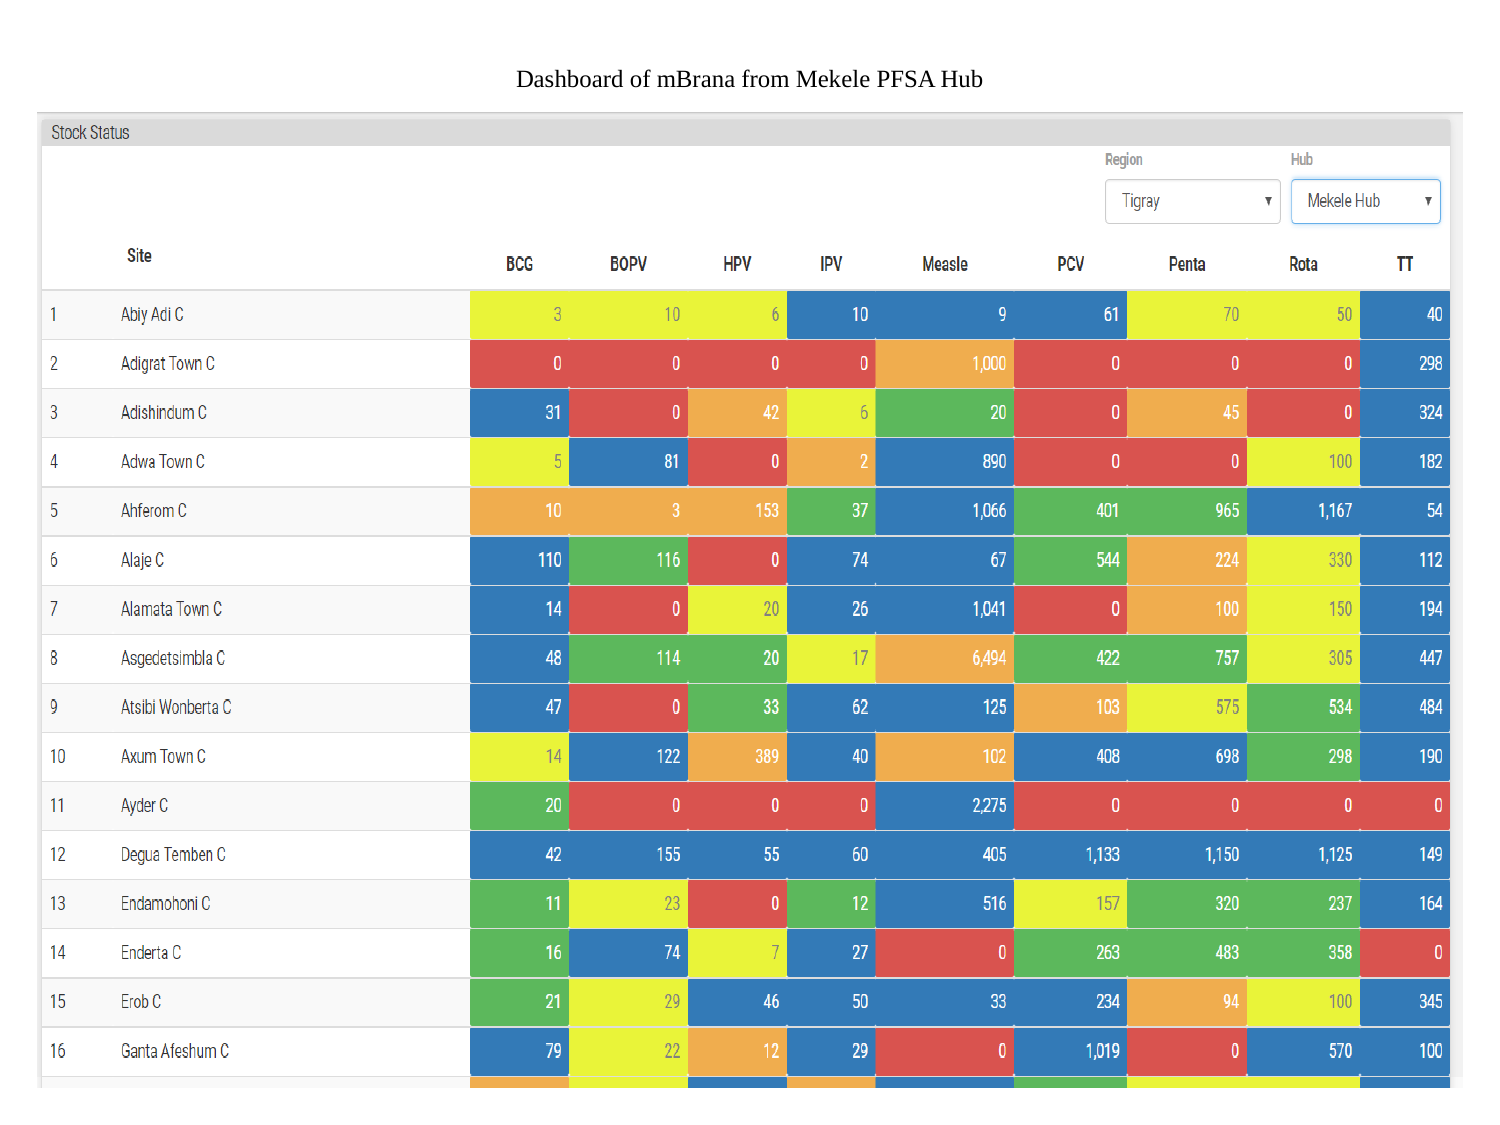

# Dashboard of mBrana from Mekele PFSA Hub